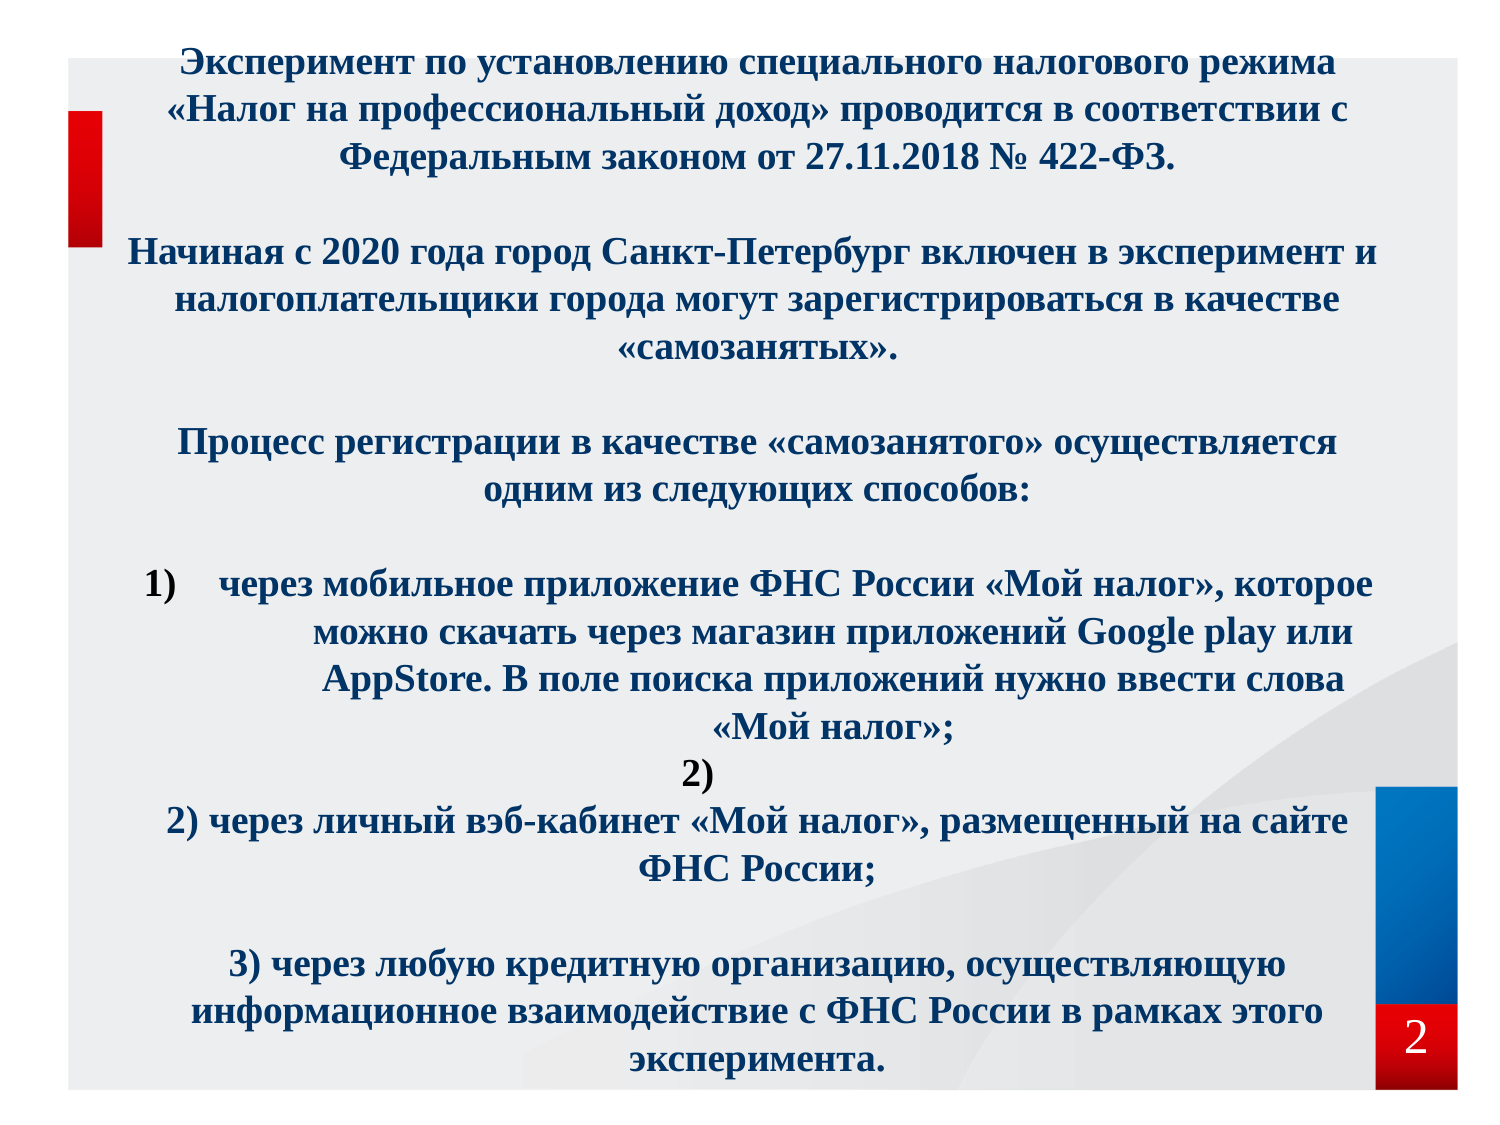

Эксперимент по установлению специального налогового режима «Налог на профессиональный доход» проводится в соответствии с Федеральным законом от 27.11.2018 № 422-ФЗ.
Начиная с 2020 года город Санкт-Петербург включен в эксперимент и налогоплательщики города могут зарегистрироваться в качестве «самозанятых».
Процесс регистрации в качестве «самозанятого» осуществляется одним из следующих способов:
через мобильное приложение ФНС России «Мой налог», которое можно скачать через магазин приложений Google play или AppStore. В поле поиска приложений нужно ввести слова «Мой налог»;
2) через личный вэб-кабинет «Мой налог», размещенный на сайте ФНС России;
3) через любую кредитную организацию, осуществляющую информационное взаимодействие с ФНС России в рамках этого эксперимента.
2